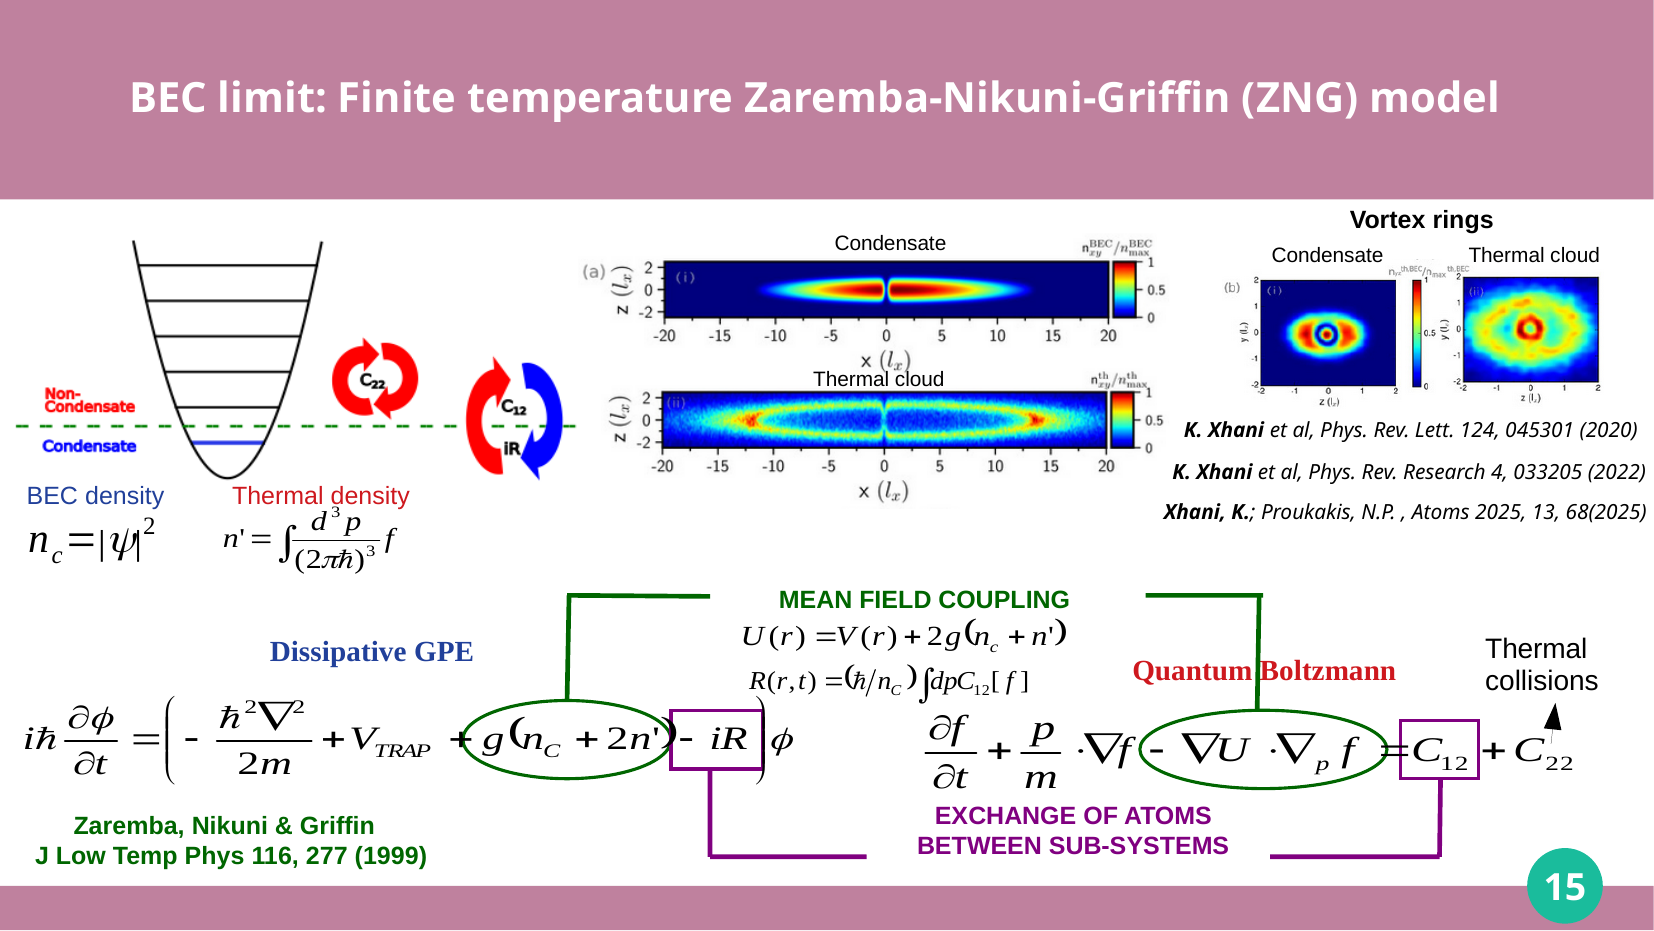

# BEC limit: Finite temperature Zaremba-Nikuni-Griffin (ZNG) model
Vortex rings
Condensate
Condensate
Thermal cloud
Thermal cloud
K. Xhani et al, Phys. Rev. Lett. 124, 045301 (2020)
K. Xhani et al, Phys. Rev. Research 4, 033205 (2022)
BEC density
Thermal density
Xhani, K.; Proukakis, N.P. , Atoms 2025, 13, 68(2025)
MEAN FIELD COUPLING
Dissipative GPE
Thermal
collisions
Quantum Boltzmann
EXCHANGE OF ATOMS
BETWEEN SUB-SYSTEMS
Zaremba, Nikuni & Griffin
 J Low Temp Phys 116, 277 (1999)